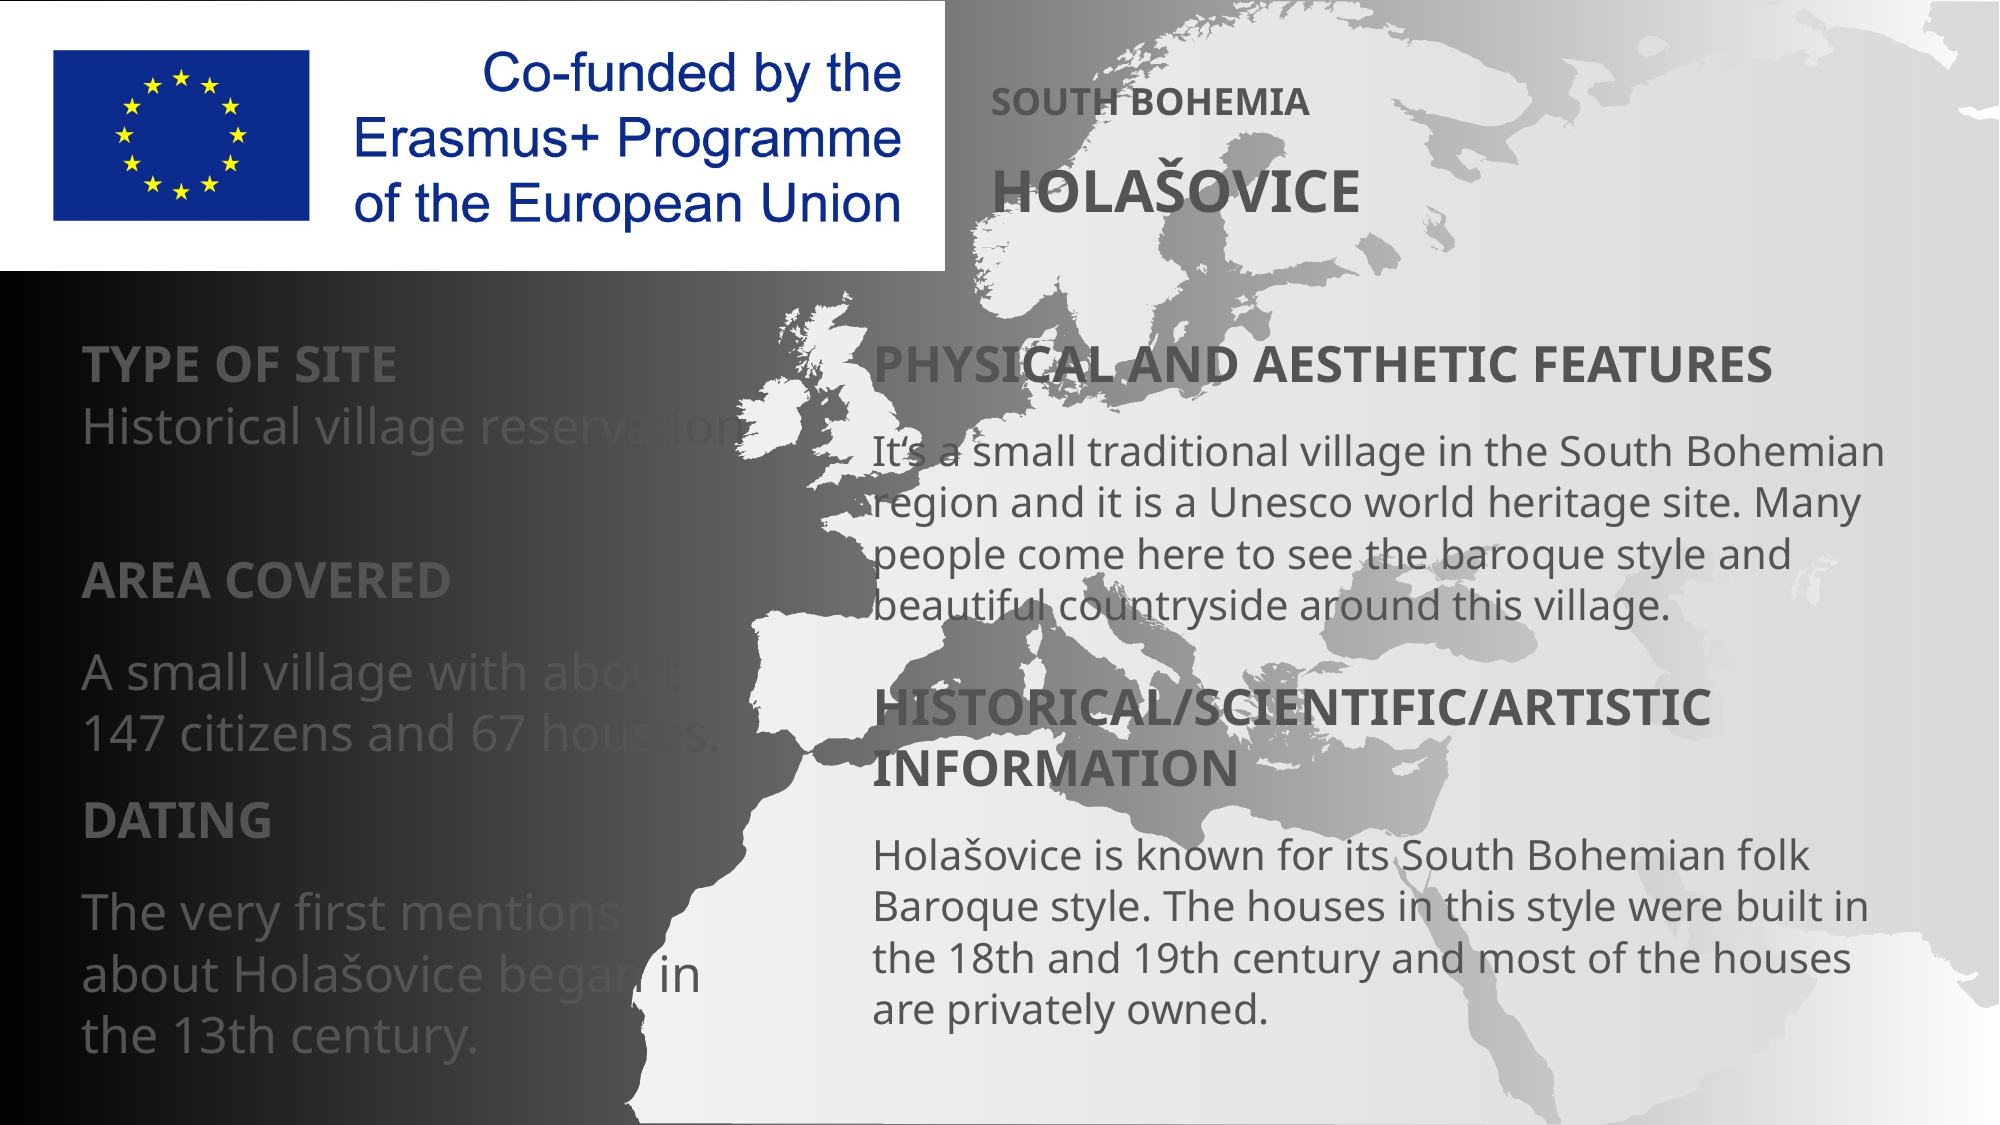

SOUTH BOHEMIA
HOLAŠOVICE
TYPE OF SITE
Historical village reservation
PHYSICAL AND AESTHETIC FEATURES
It‘s a small traditional village in the South Bohemian region and it is a Unesco world heritage site. Many people come here to see the baroque style and beautiful countryside around this village.
AREA COVERED
A small village with about 147 citizens and 67 houses.
HISTORICAL/SCIENTIFIC/ARTISTIC INFORMATION
Holašovice is known for its South Bohemian folk Baroque style. The houses in this style were built in the 18th and 19th century and most of the houses are privately owned.
DATING
The very first mentions about Holašovice began in the 13th century.